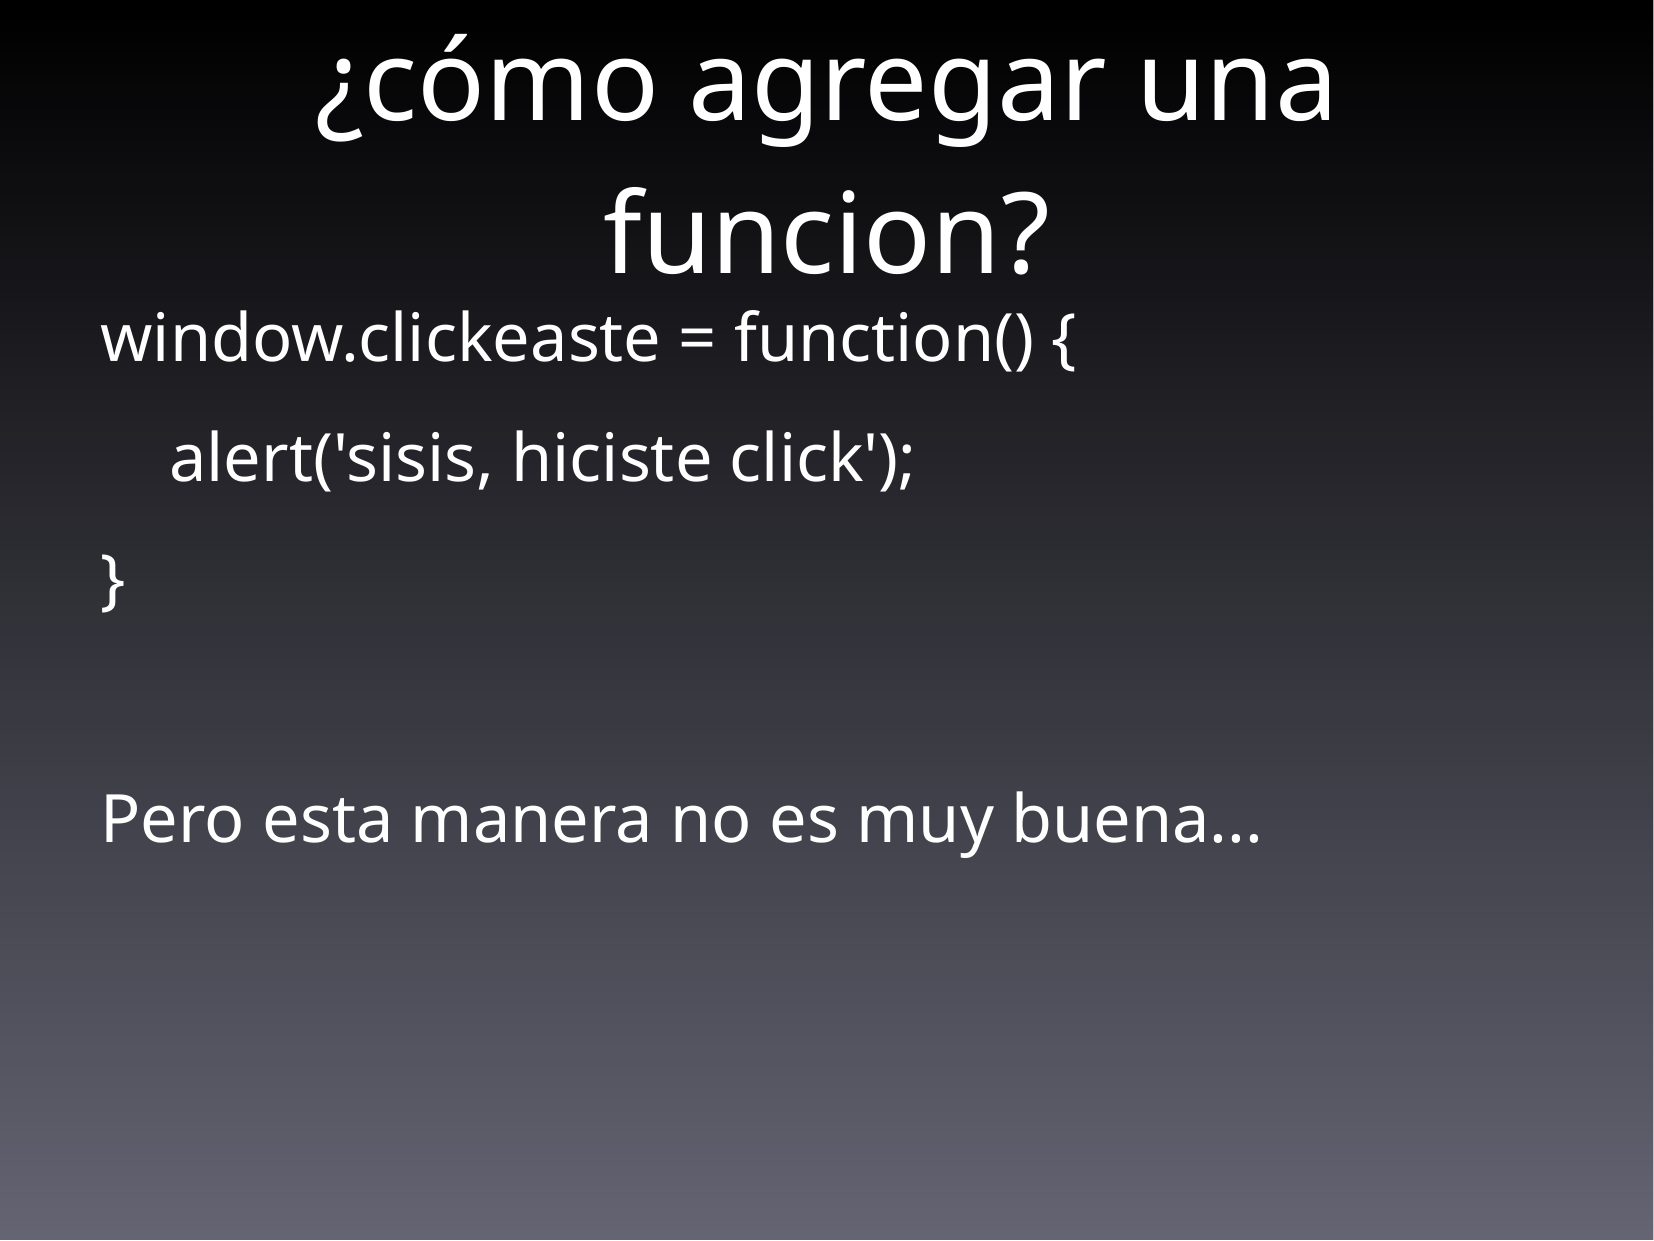

# ¿cómo agregar una funcion?
window.clickeaste = function() {
 alert('sisis, hiciste click');
}
Pero esta manera no es muy buena...